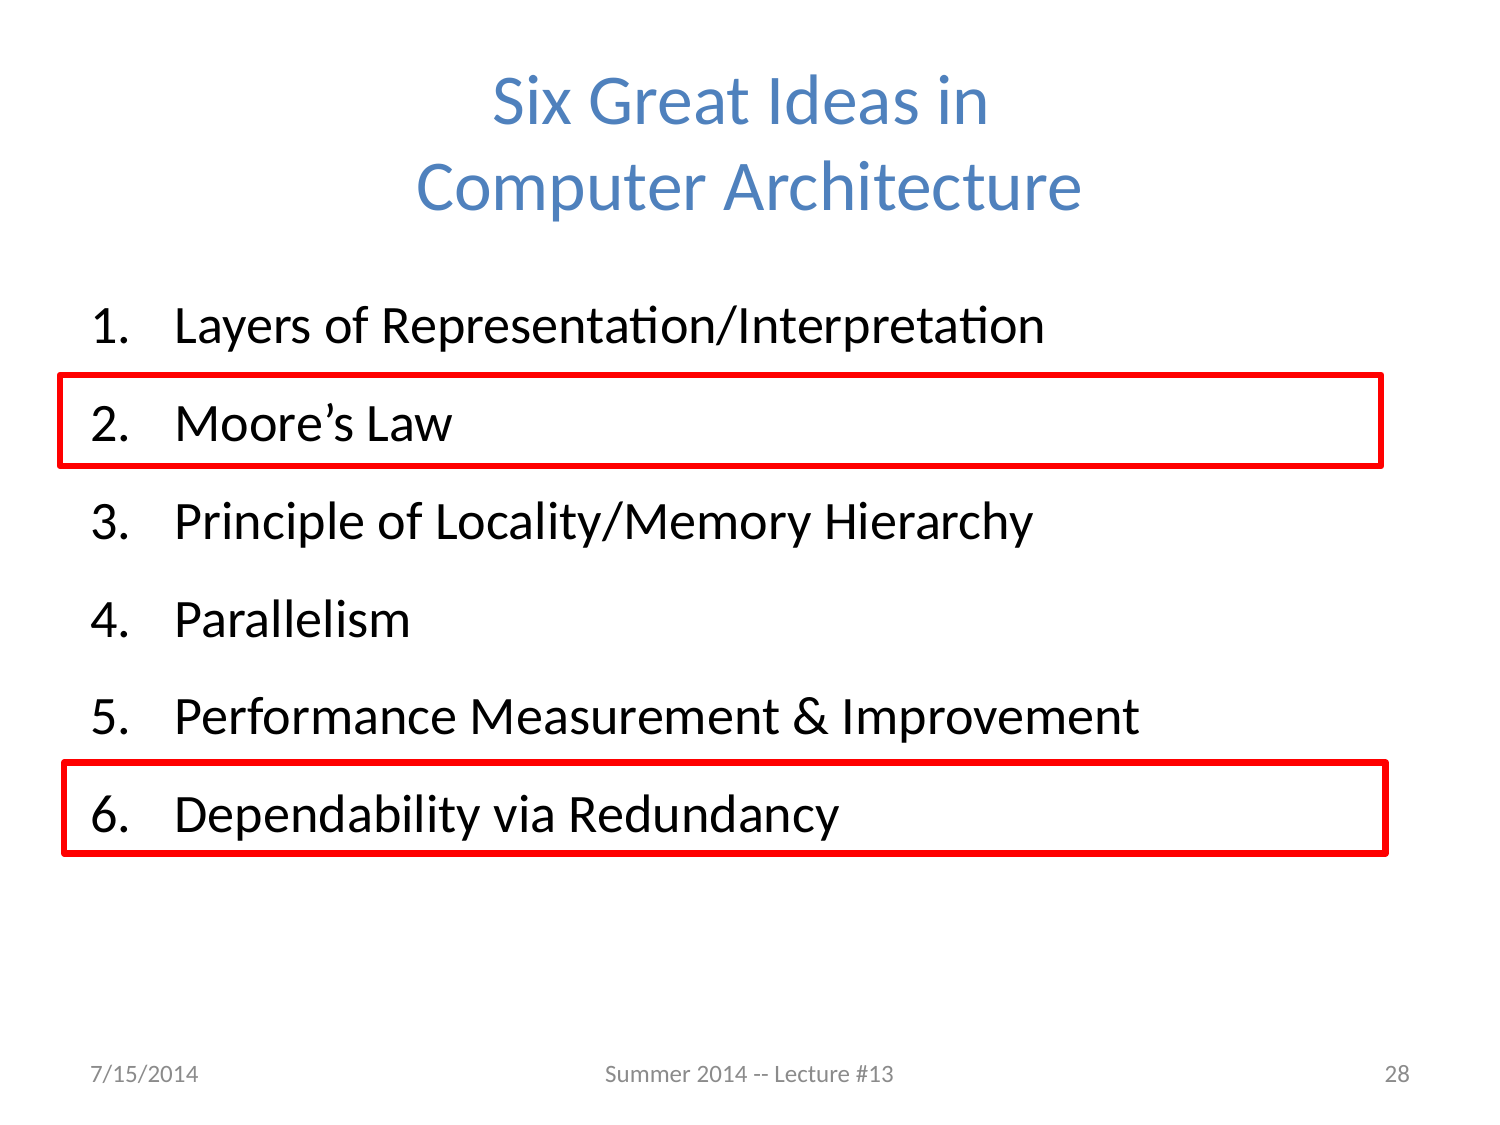

# Six Great Ideas in Computer Architecture
Layers of Representation/Interpretation
Moore’s Law
Principle of Locality/Memory Hierarchy
Parallelism
Performance Measurement & Improvement
Dependability via Redundancy
7/15/2014
Summer 2014 -- Lecture #13